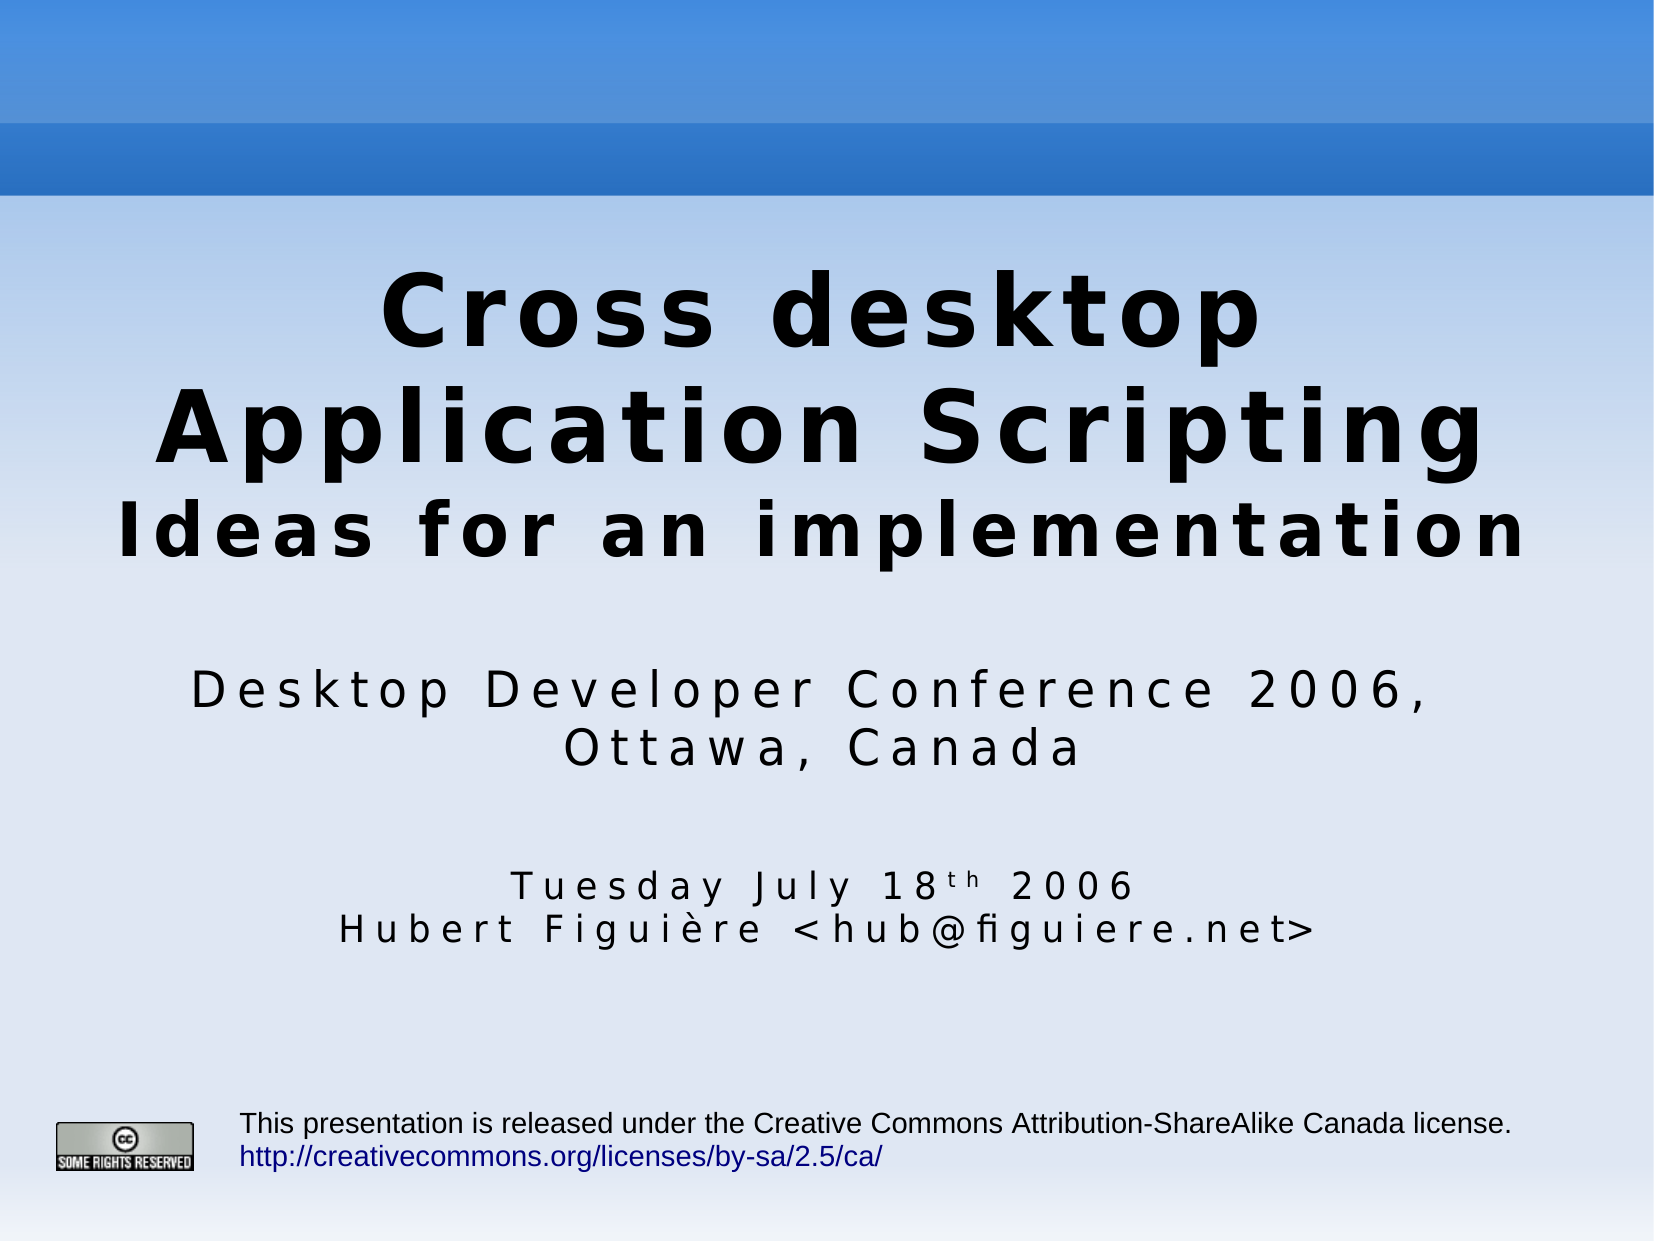

# Cross desktop Application Scripting Ideas for an implementation Desktop Developer Conference 2006, Ottawa, Canada Tuesday July 18th 2006 Hubert Figuière <hub@figuiere.net>
This presentation is released under the Creative Commons Attribution-ShareAlike Canada license.
http://creativecommons.org/licenses/by-sa/2.5/ca/